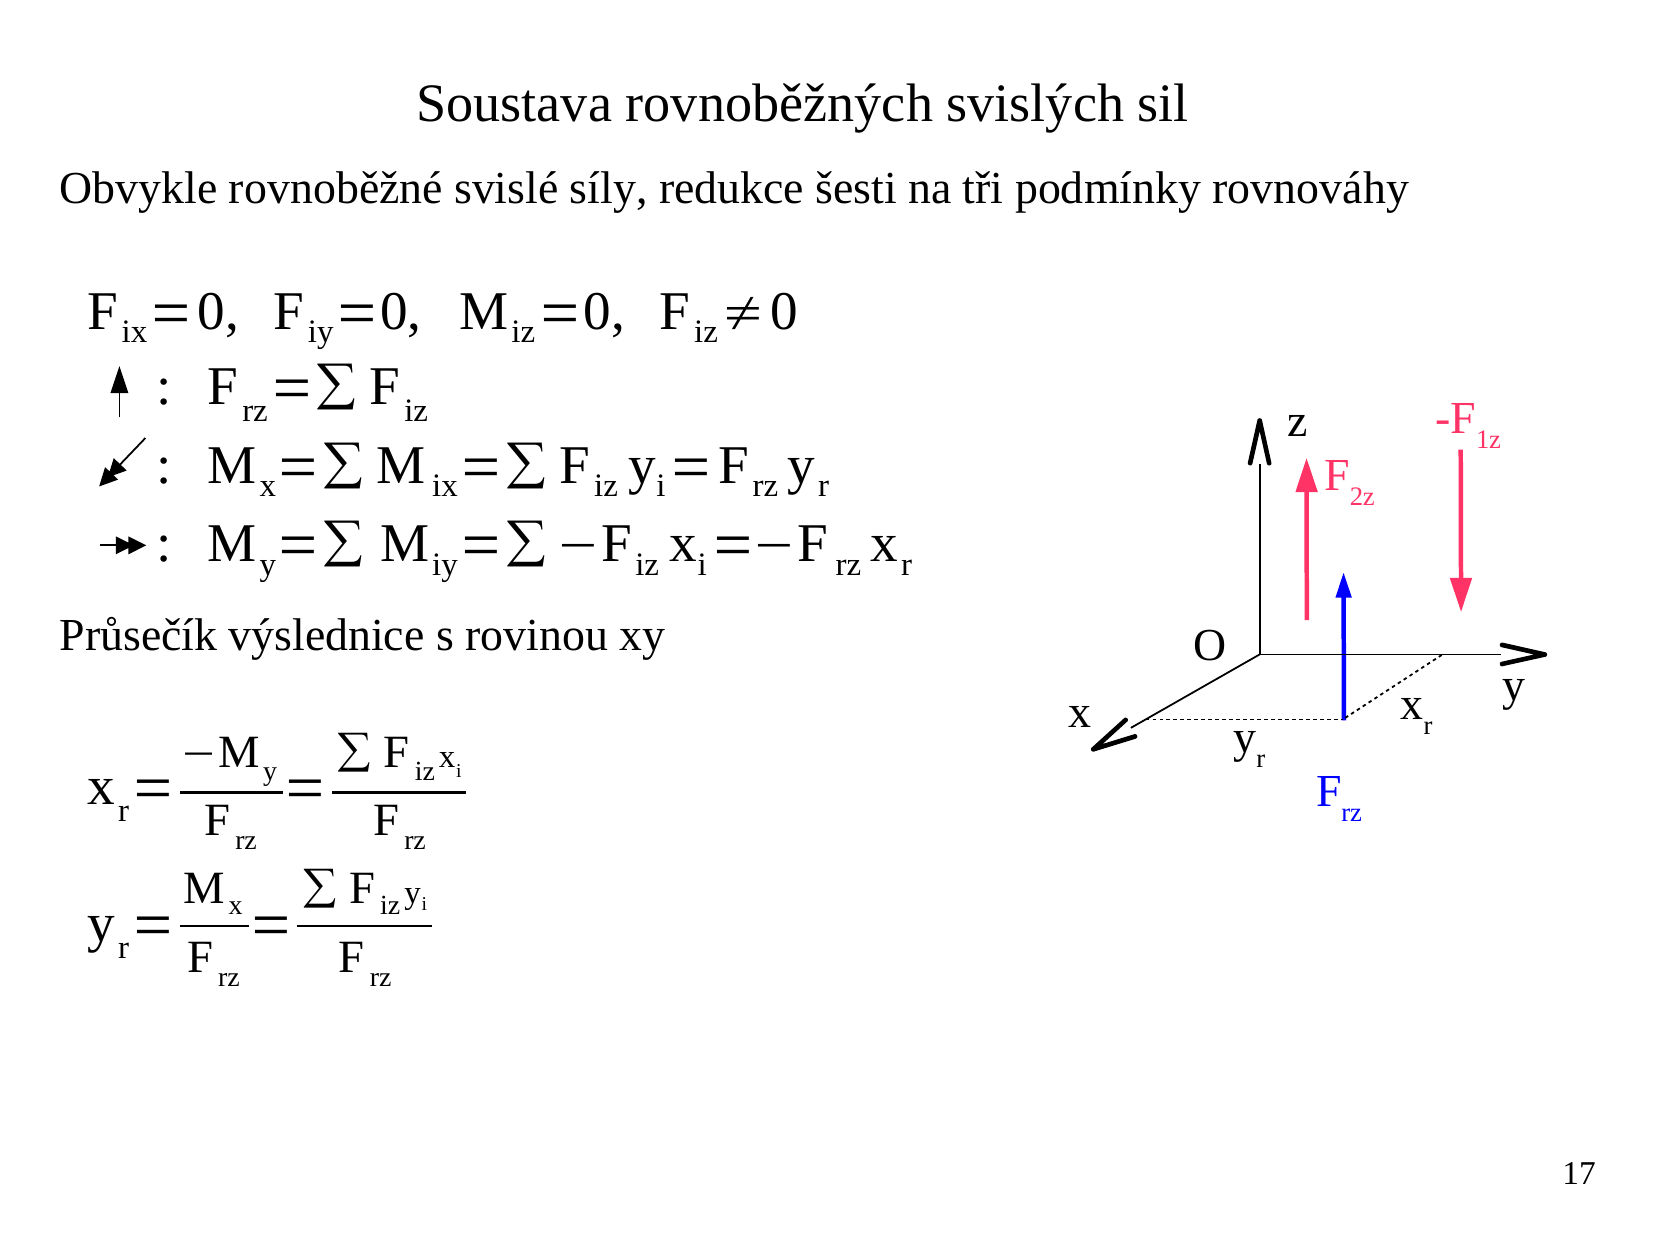

# Soustava rovnoběžných svislých sil
Obvykle rovnoběžné svislé síly, redukce šesti na tři podmínky rovnováhy
Průsečík výslednice s rovinou xy
z
-F1z
F2z
O
y
xr
x
yr
Frz
17